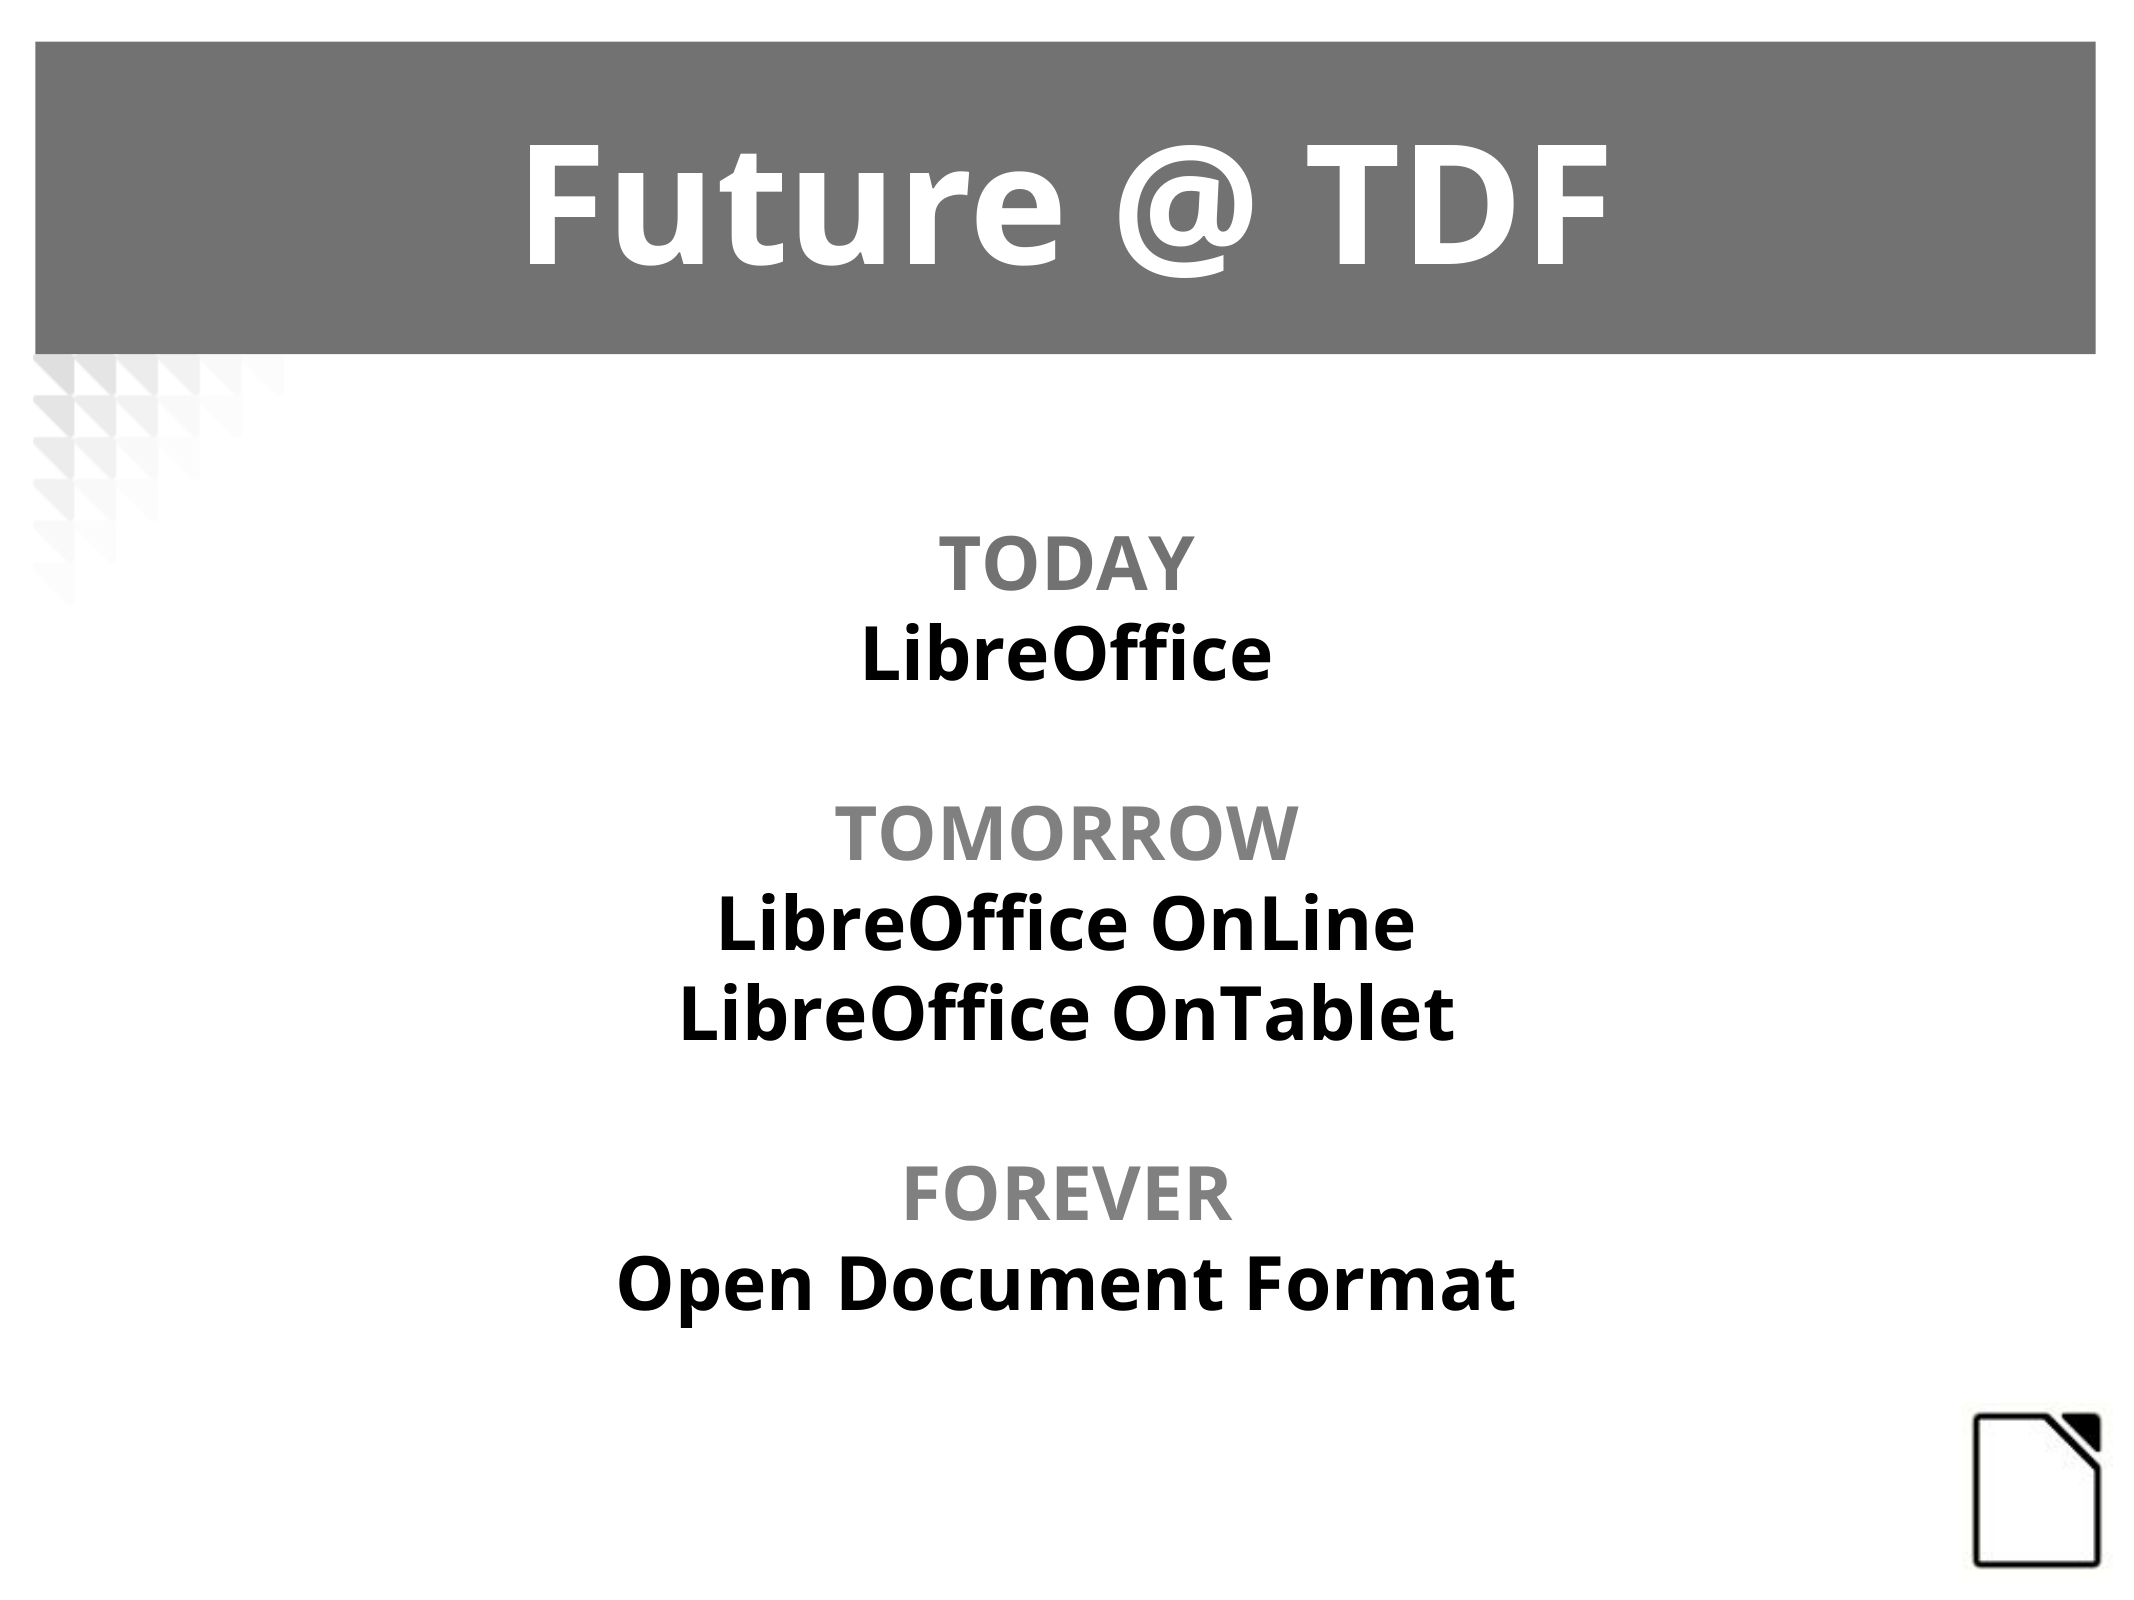

# Future @ TDF
TODAY
LibreOffice
TOMORROW
LibreOffice OnLine
LibreOffice OnTablet
FOREVER
Open Document Format